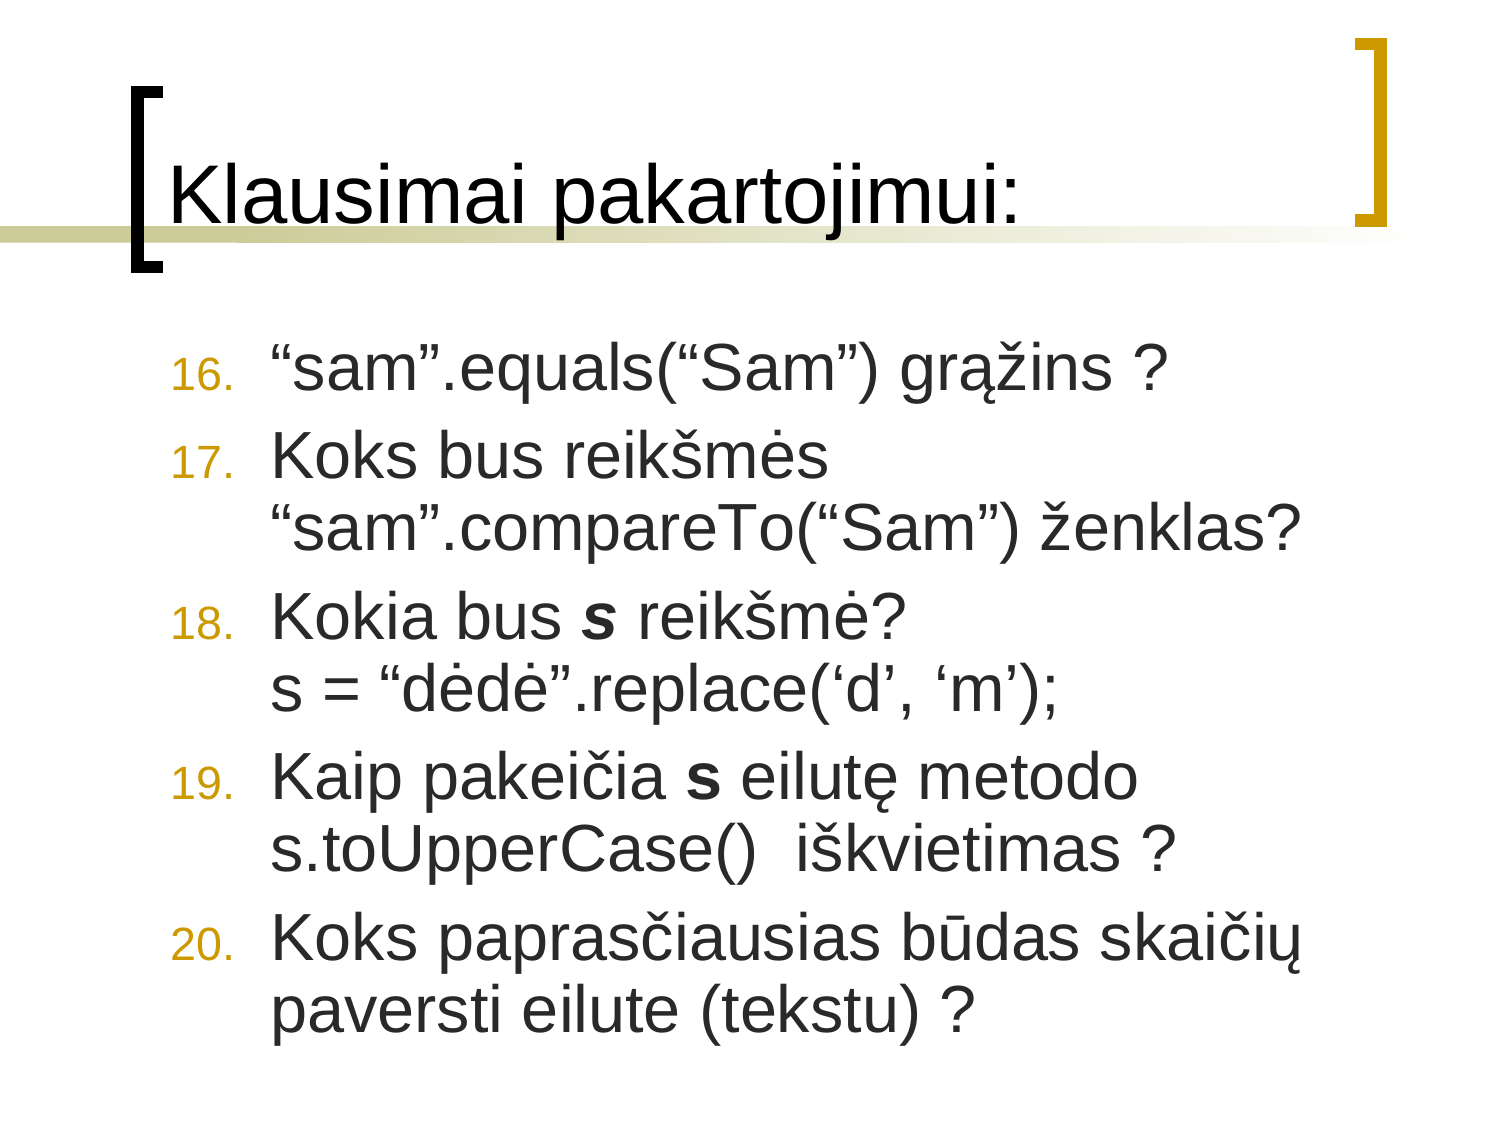

# Klausimai pakartojimui:
“sam”.equals(“Sam”) grąžins ?
Koks bus reikšmės “sam”.compareTo(“Sam”) ženklas?
Kokia bus s reikšmė?
s = “dėdė”.replace(‘d’, ‘m’);
Kaip pakeičia s eilutę metodo s.toUpperCase() iškvietimas ?
Koks paprasčiausias būdas skaičių paversti eilute (tekstu) ?